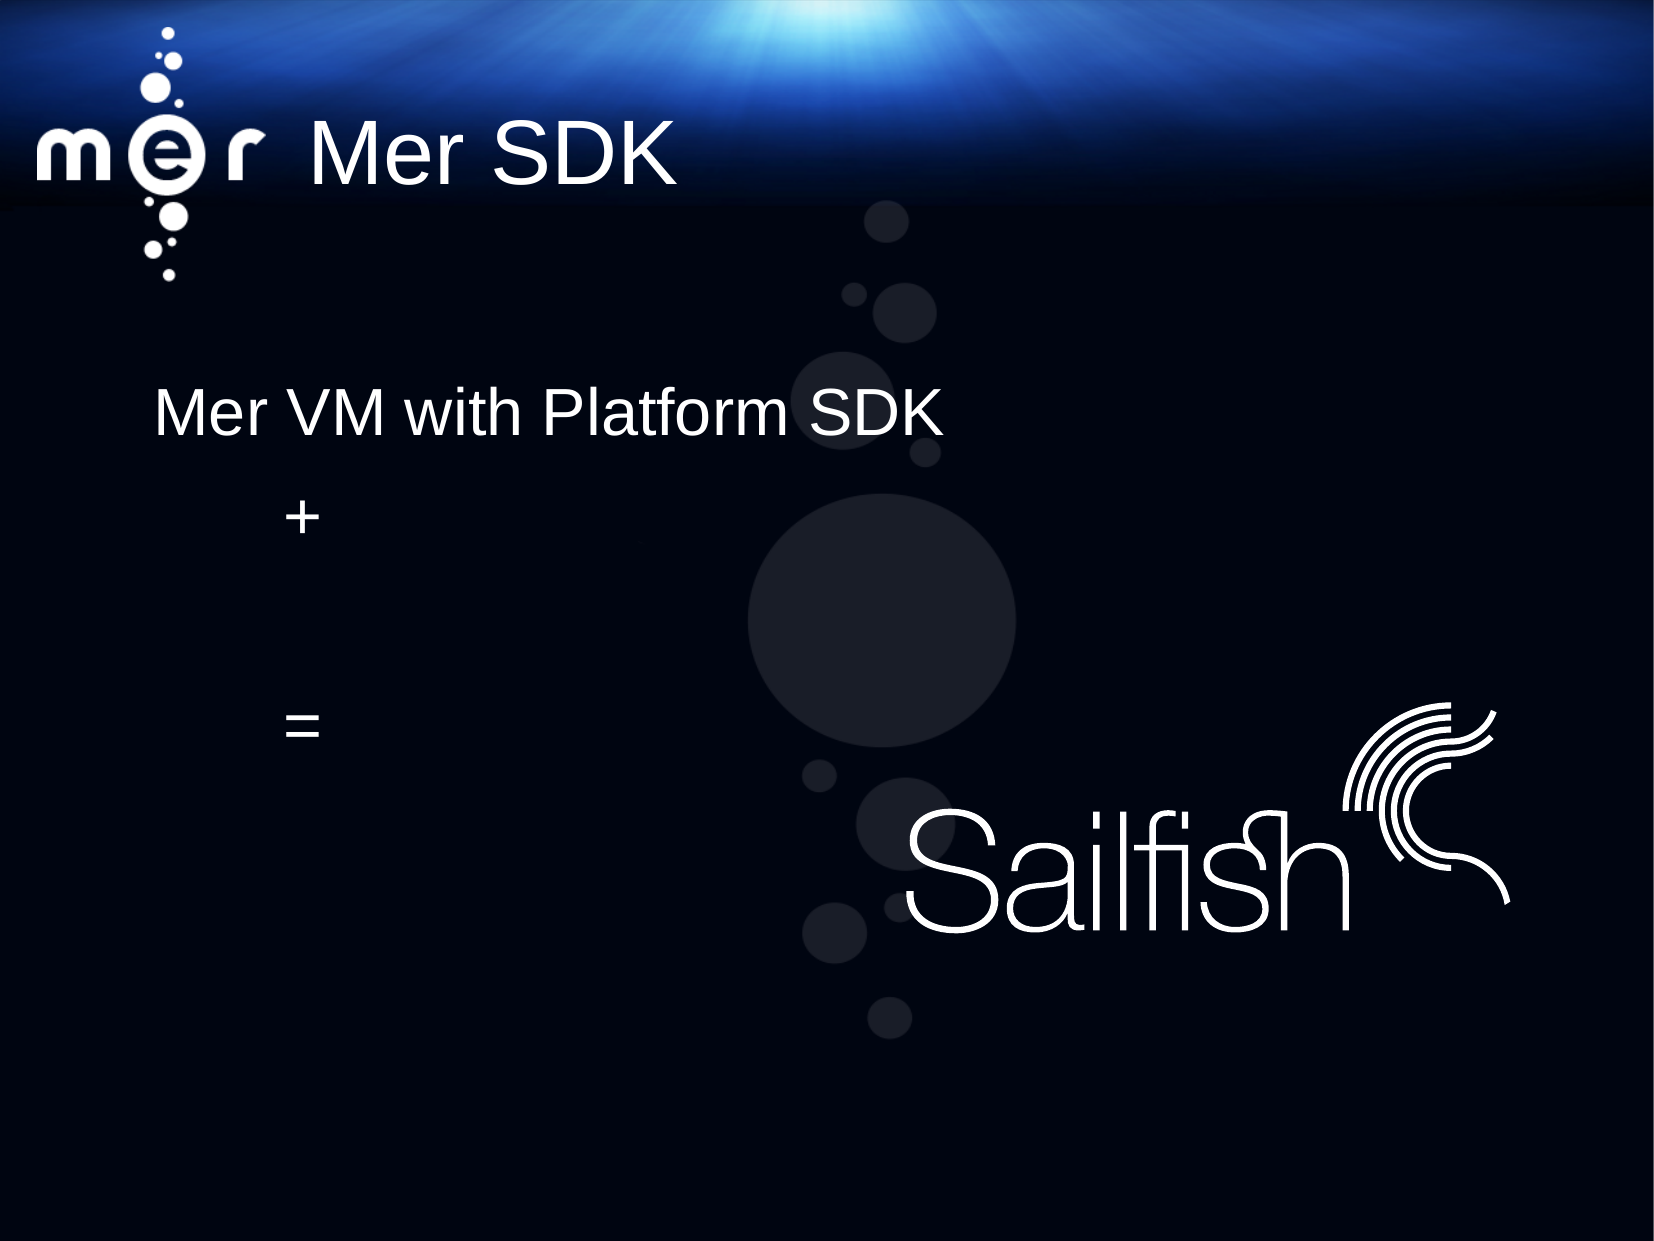

# Mer SDK
Mer VM with Platform SDK
 +
 =